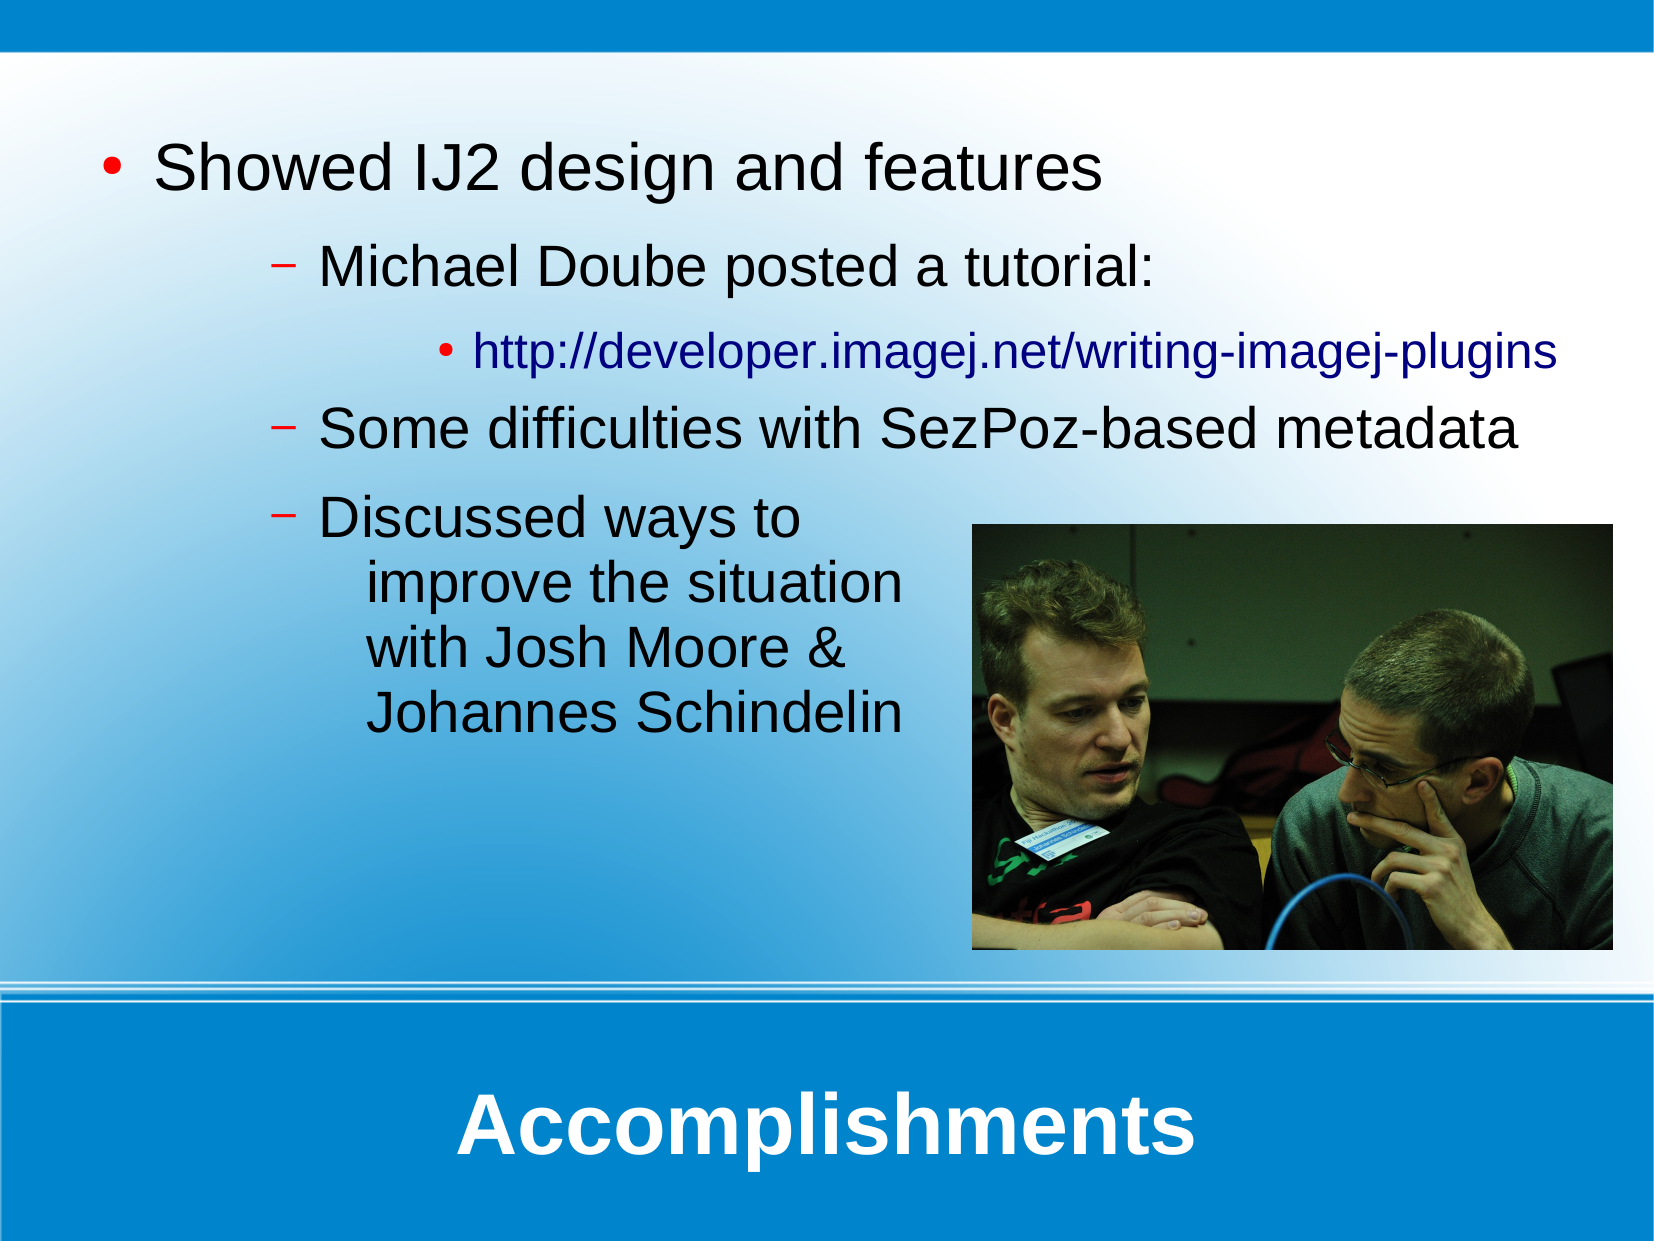

Showed IJ2 design and features
Michael Doube posted a tutorial:
http://developer.imagej.net/writing-imagej-plugins
Some difficulties with SezPoz-based metadata
Discussed ways to
improve the situation
with Josh Moore &
Johannes Schindelin
# Accomplishments